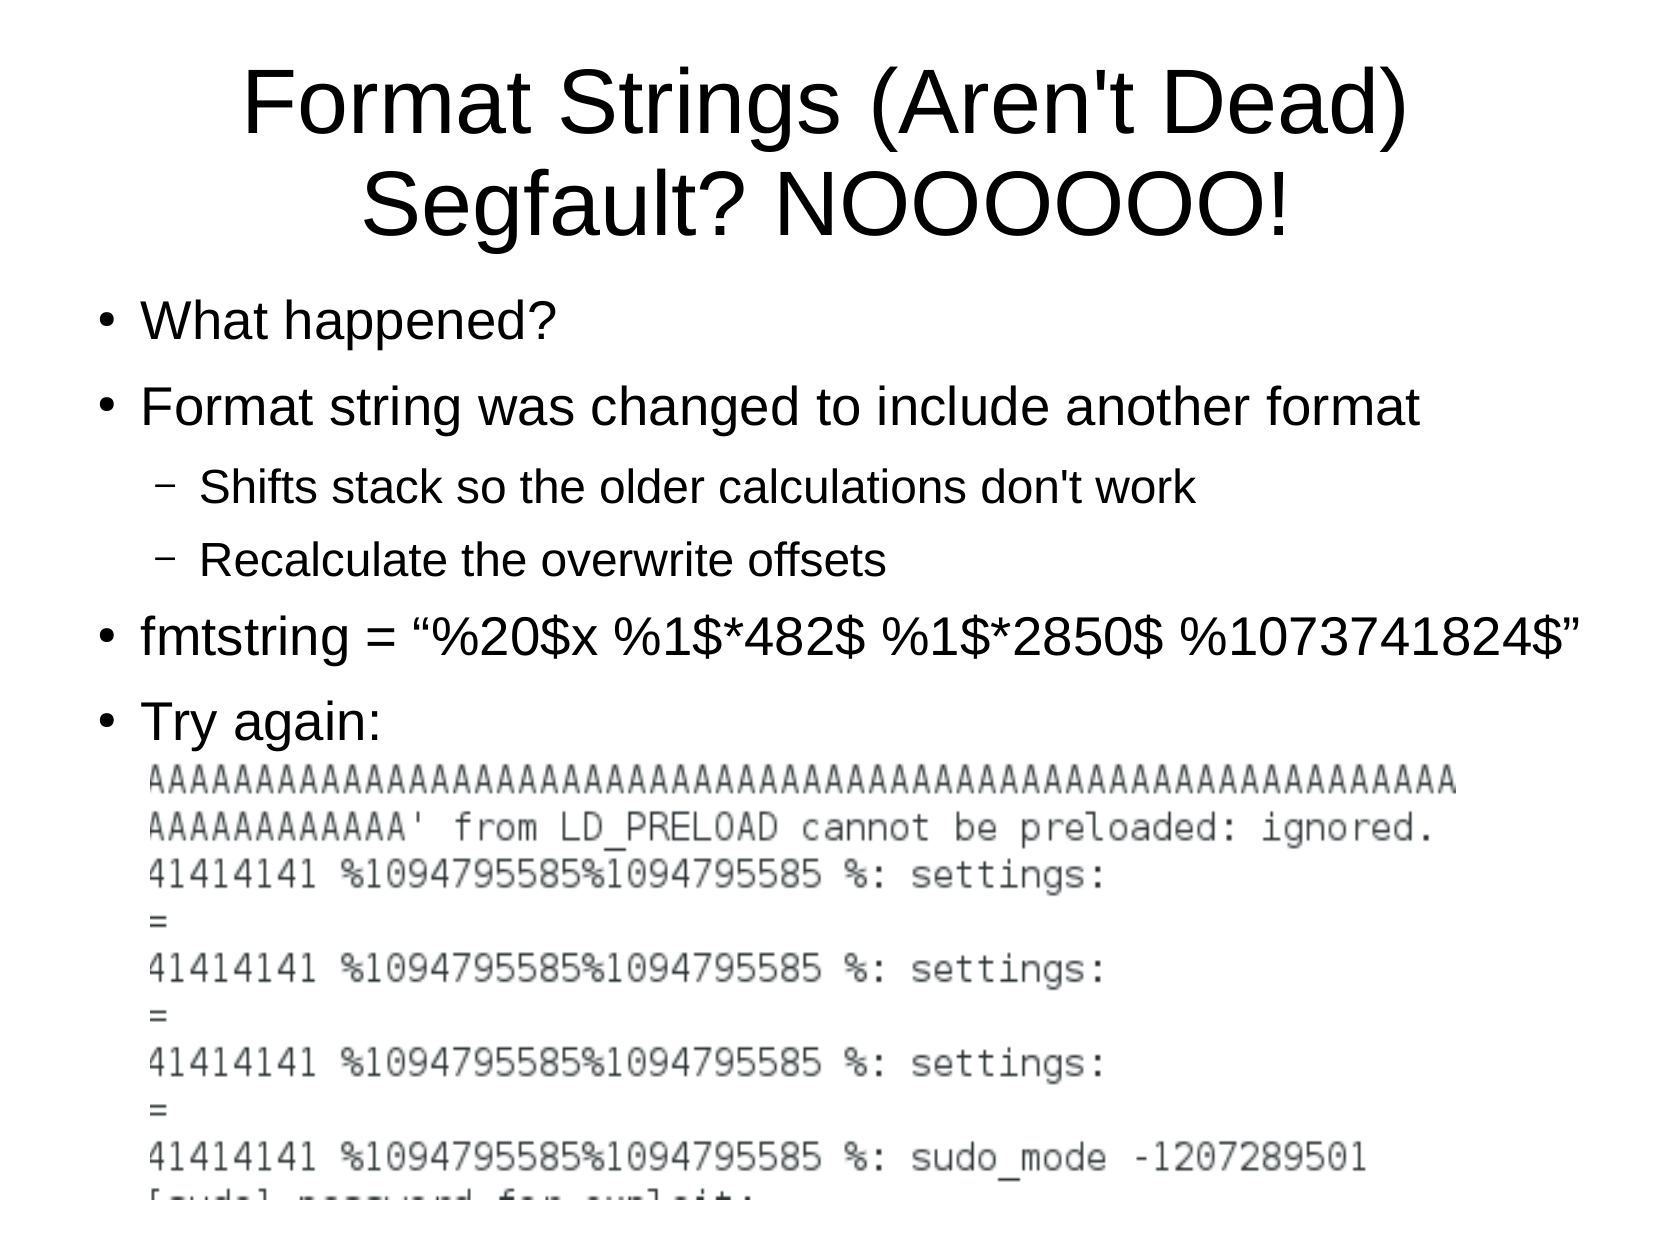

# Format Strings (Aren't Dead) Segfault? NOOOOOO!
What happened?
Format string was changed to include another format
Shifts stack so the older calculations don't work
Recalculate the overwrite offsets
fmtstring = “%20$x %1$*482$ %1$*2850$ %1073741824$”
Try again: